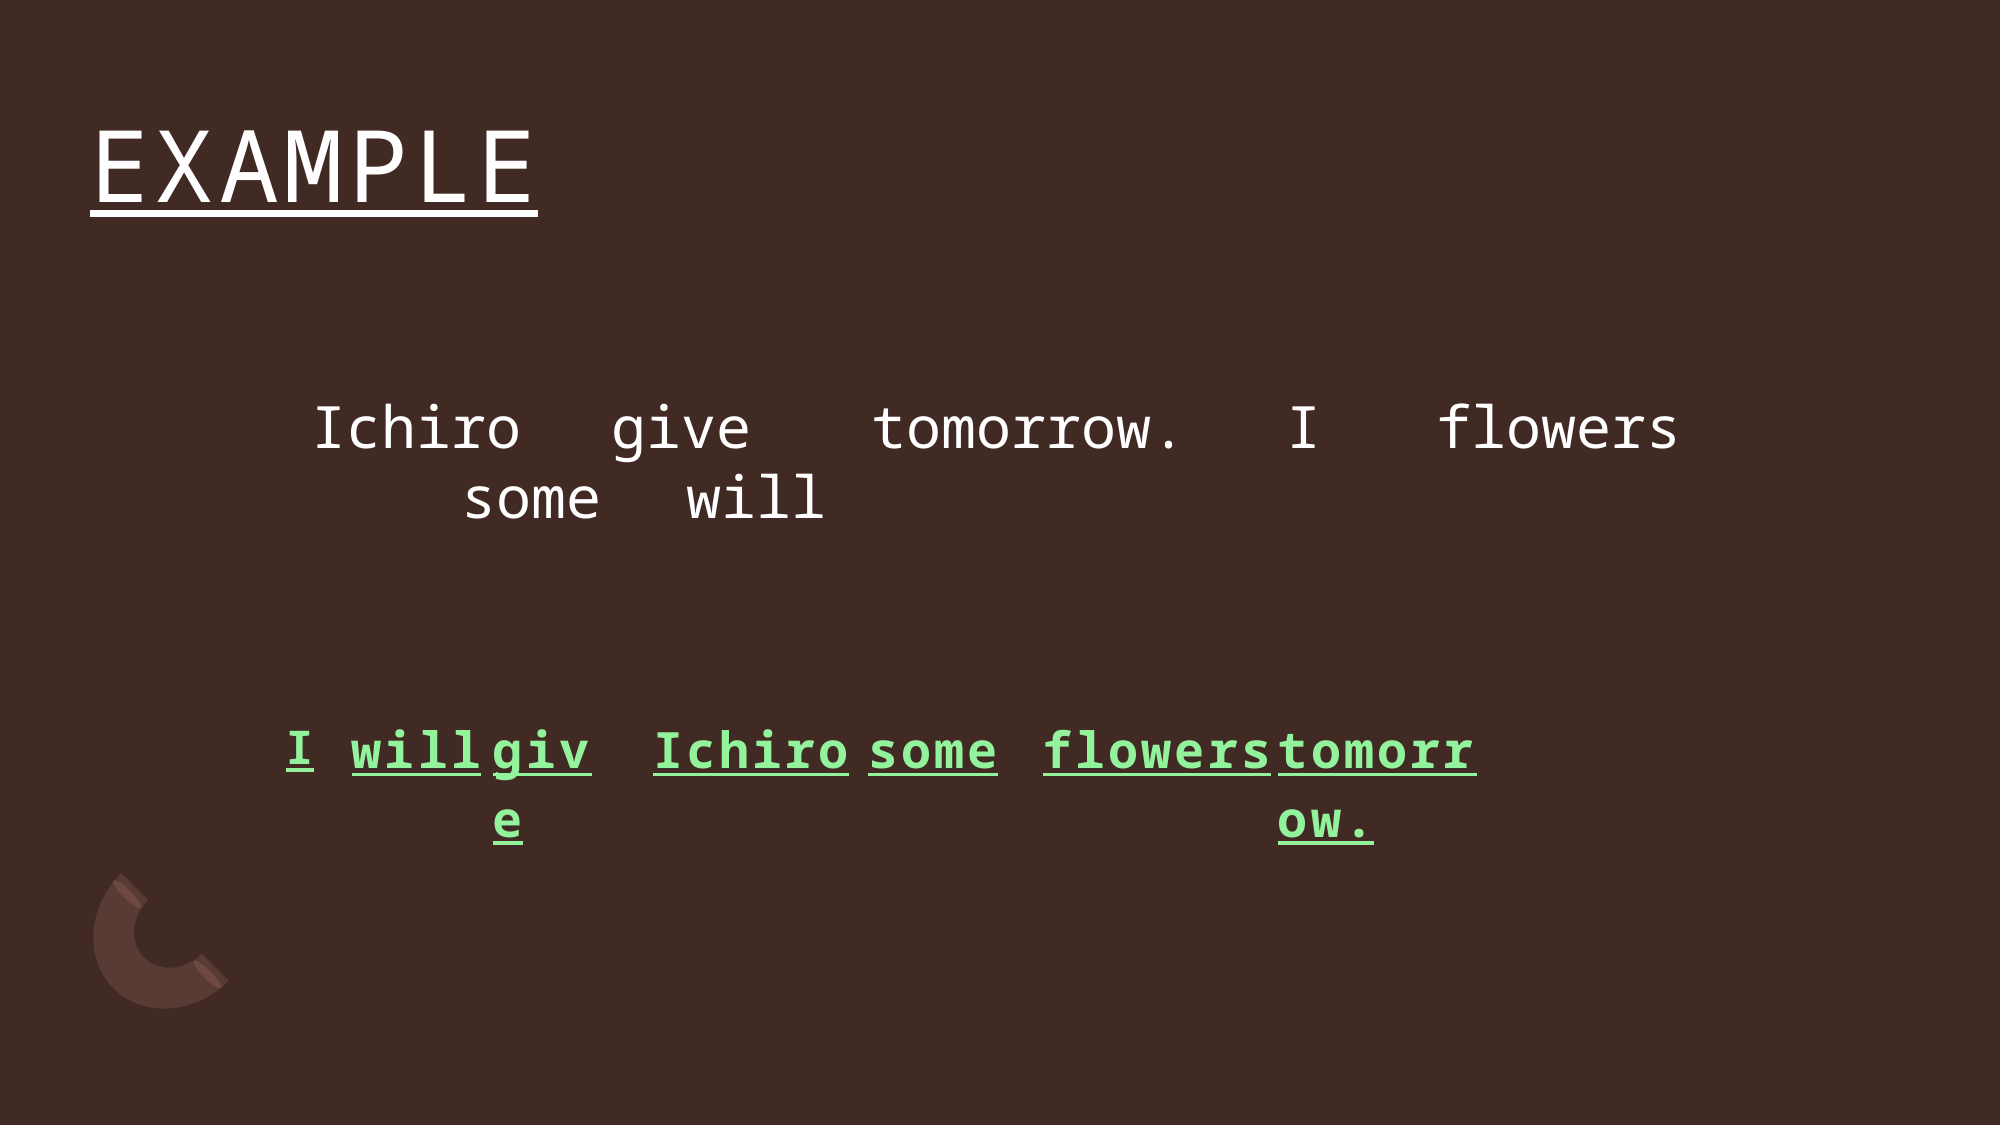

# EXAMPLE
Ichiro 	give		 tomorrow. 	I 		flowers 				some		will
I
will
give
Ichiro
some
flowers
tomorrow.